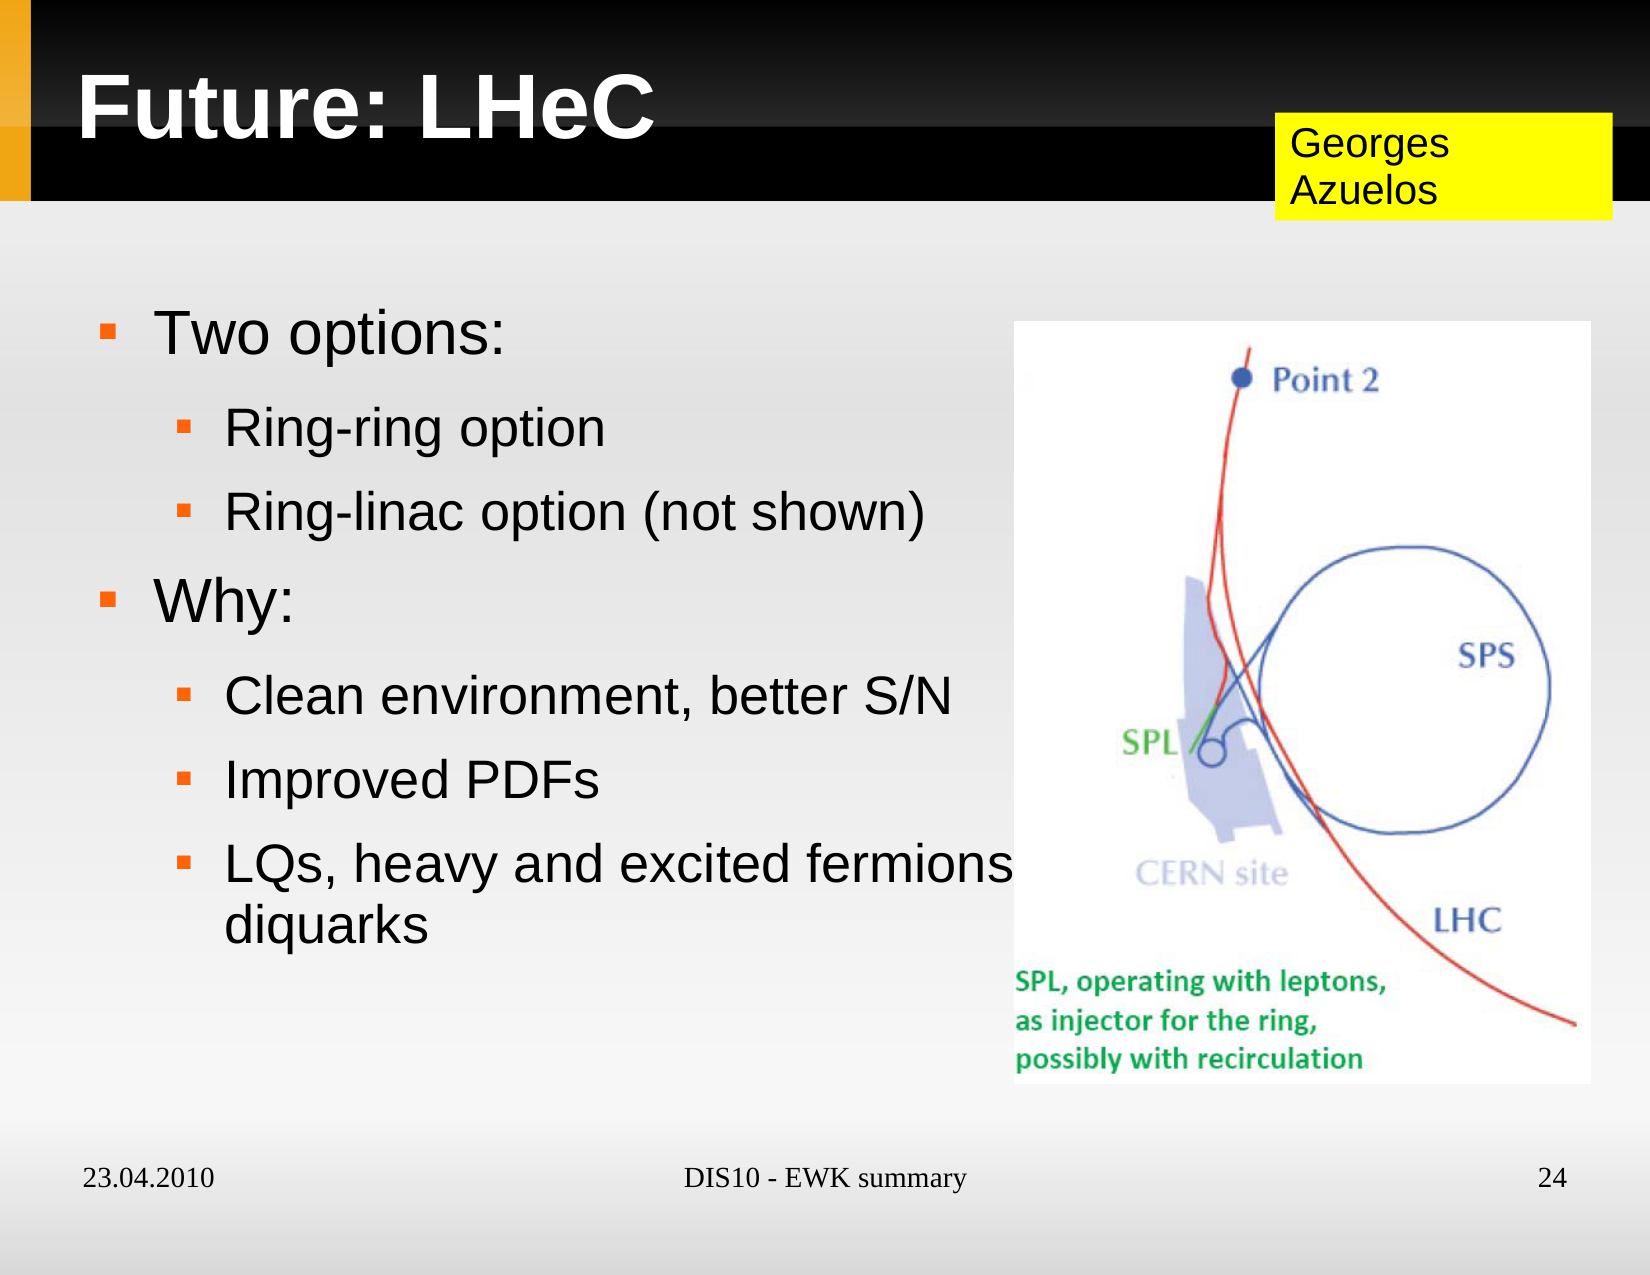

# Future: LHeC
Georges Azuelos
Two options:
Ring-ring option
Ring-linac option (not shown)
Why:
Clean environment, better S/N
Improved PDFs
LQs, heavy and excited fermions, diquarks
23.04.2010
24